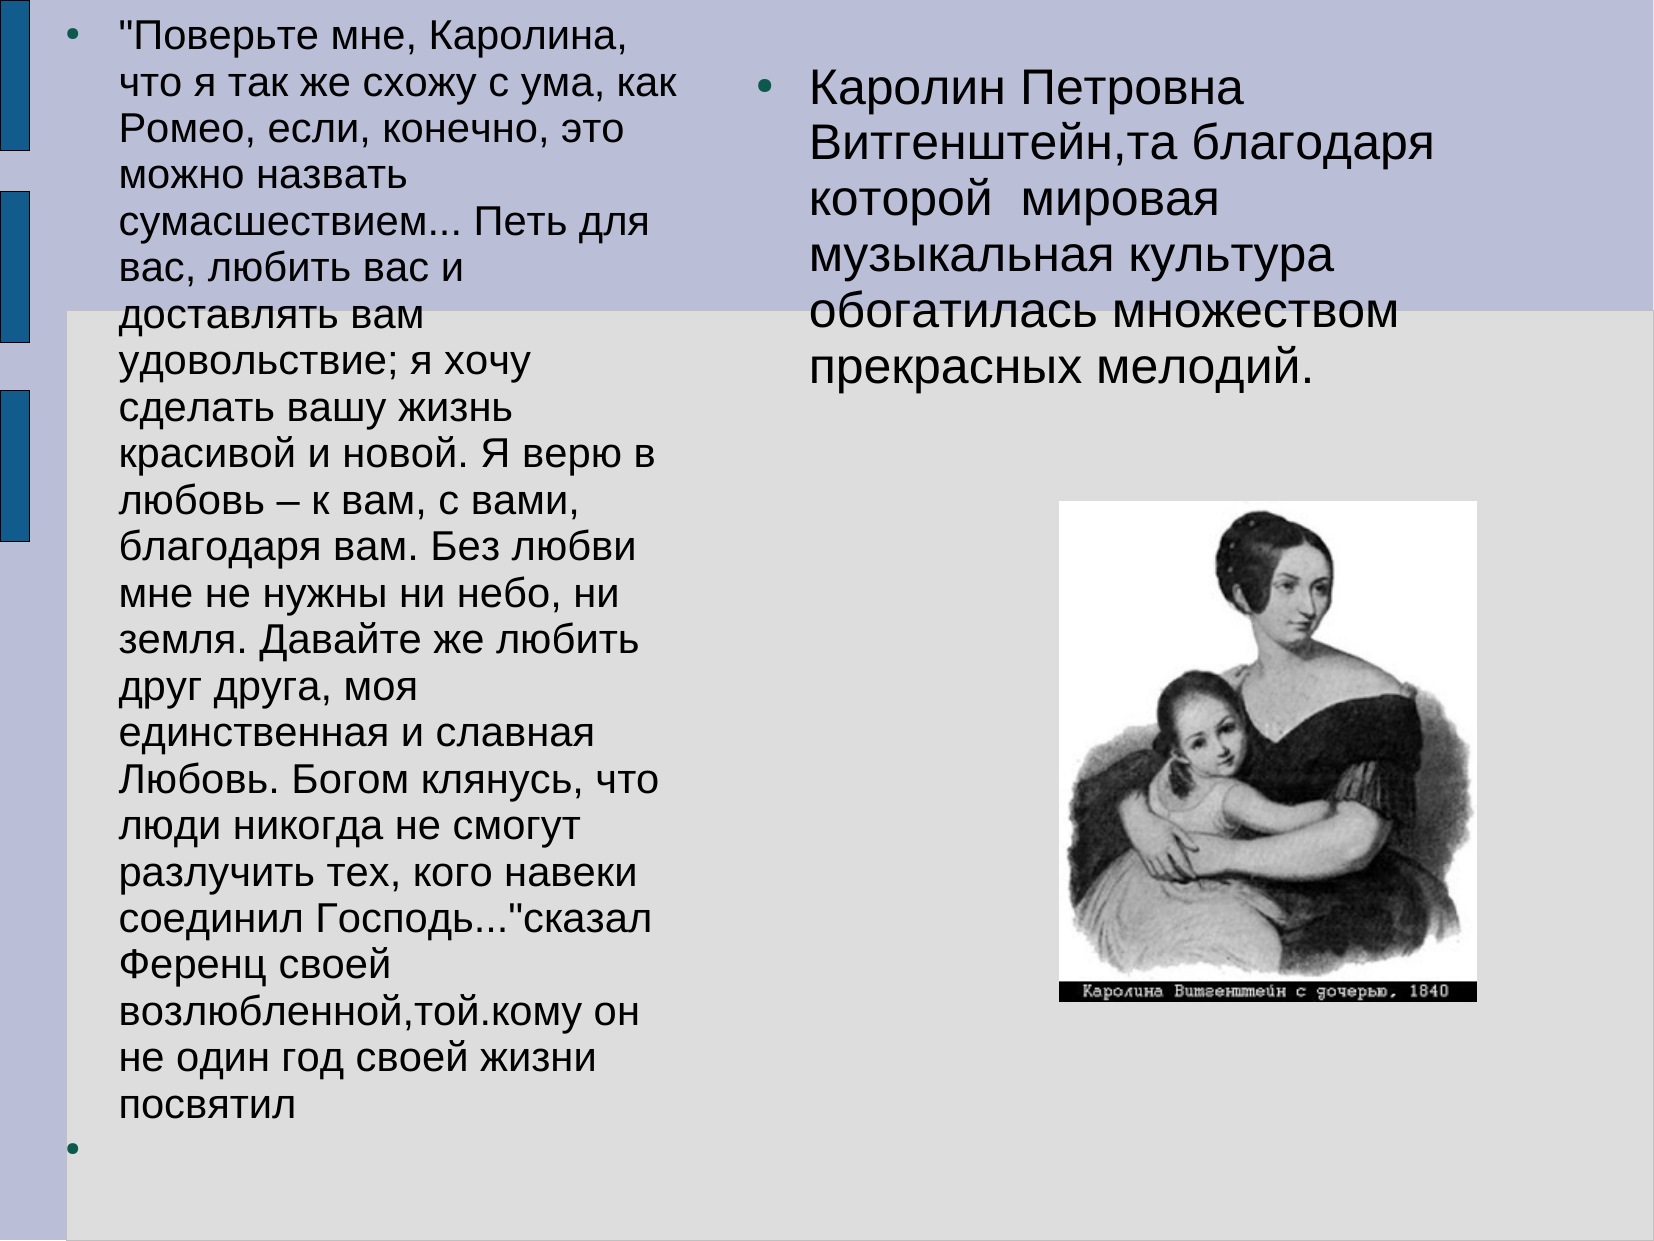

"Поверьте мне, Каролина, что я так же схожу с ума, как Ромео, если, конечно, это можно назвать сумасшествием... Петь для вас, любить вас и доставлять вам удовольствие; я хочу сделать вашу жизнь красивой и новой. Я верю в любовь – к вам, с вами, благодаря вам. Без любви мне не нужны ни небо, ни земля. Давайте же любить друг друга, моя единственная и славная Любовь. Богом клянусь, что люди никогда не смогут разлучить тех, кого навеки соединил Господь..."сказал Ференц своей возлюбленной,той.кому он не один год своей жизни посвятил
Каролин Петровна Витгенштейн,та благодаря которой мировая музыкальная культура обогатилась множеством прекрасных мелодий.
#